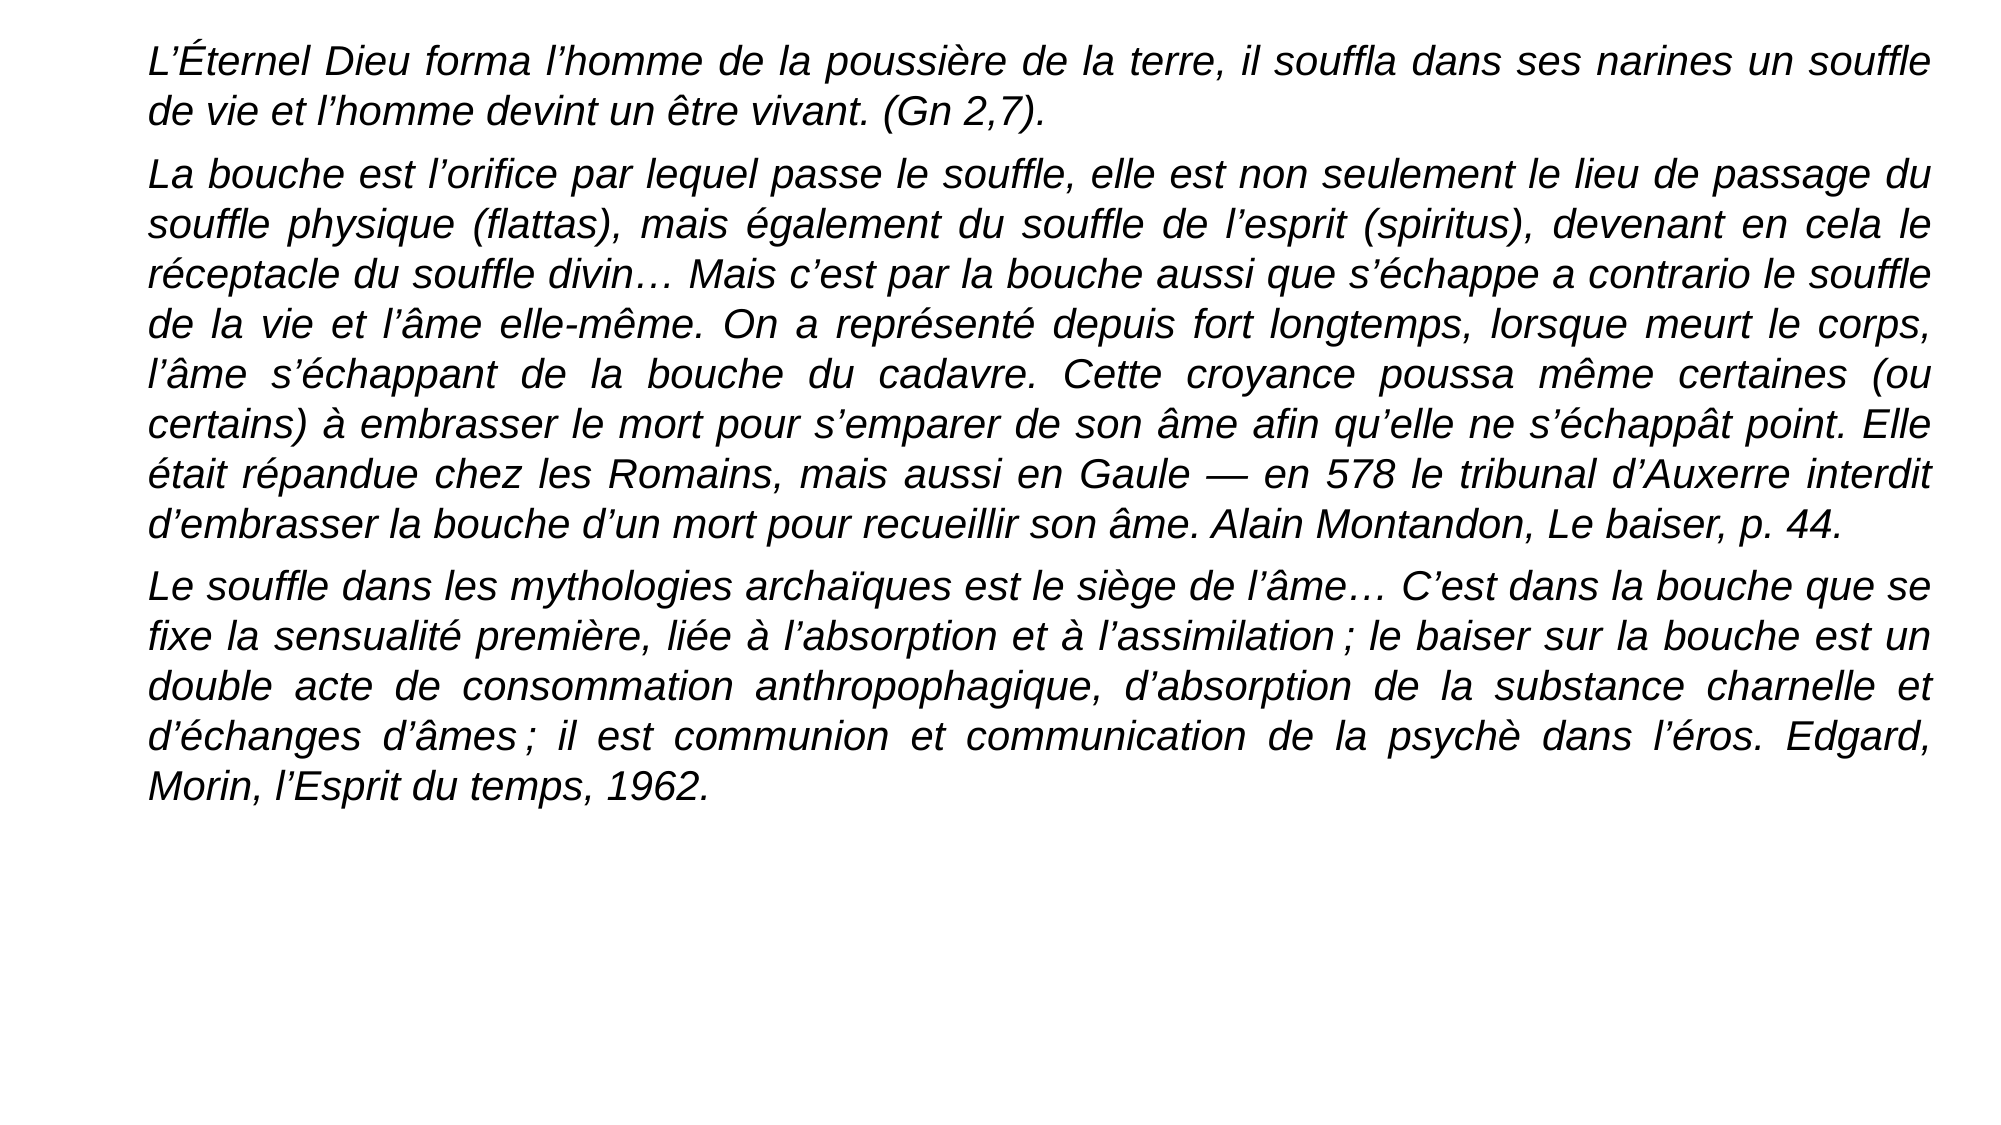

L’Éternel Dieu forma l’homme de la poussière de la terre, il souffla dans ses narines un souffle de vie et l’homme devint un être vivant. (Gn 2,7).
La bouche est l’orifice par lequel passe le souffle, elle est non seulement le lieu de passage du souffle physique (flattas), mais également du souffle de l’esprit (spiritus), devenant en cela le réceptacle du souffle divin… Mais c’est par la bouche aussi que s’échappe a contrario le souffle de la vie et l’âme elle-même. On a représenté depuis fort longtemps, lorsque meurt le corps, l’âme s’échappant de la bouche du cadavre. Cette croyance poussa même certaines (ou certains) à embrasser le mort pour s’emparer de son âme afin qu’elle ne s’échappât point. Elle était répandue chez les Romains, mais aussi en Gaule — en 578 le tribunal d’Auxerre interdit d’embrasser la bouche d’un mort pour recueillir son âme. Alain Montandon, Le baiser, p. 44.
Le souffle dans les mythologies archaïques est le siège de l’âme… C’est dans la bouche que se fixe la sensualité première, liée à l’absorption et à l’assimilation ; le baiser sur la bouche est un double acte de consommation anthropophagique, d’absorption de la substance charnelle et d’échanges d’âmes ; il est communion et communication de la psychè dans l’éros. Edgard, Morin, l’Esprit du temps, 1962.